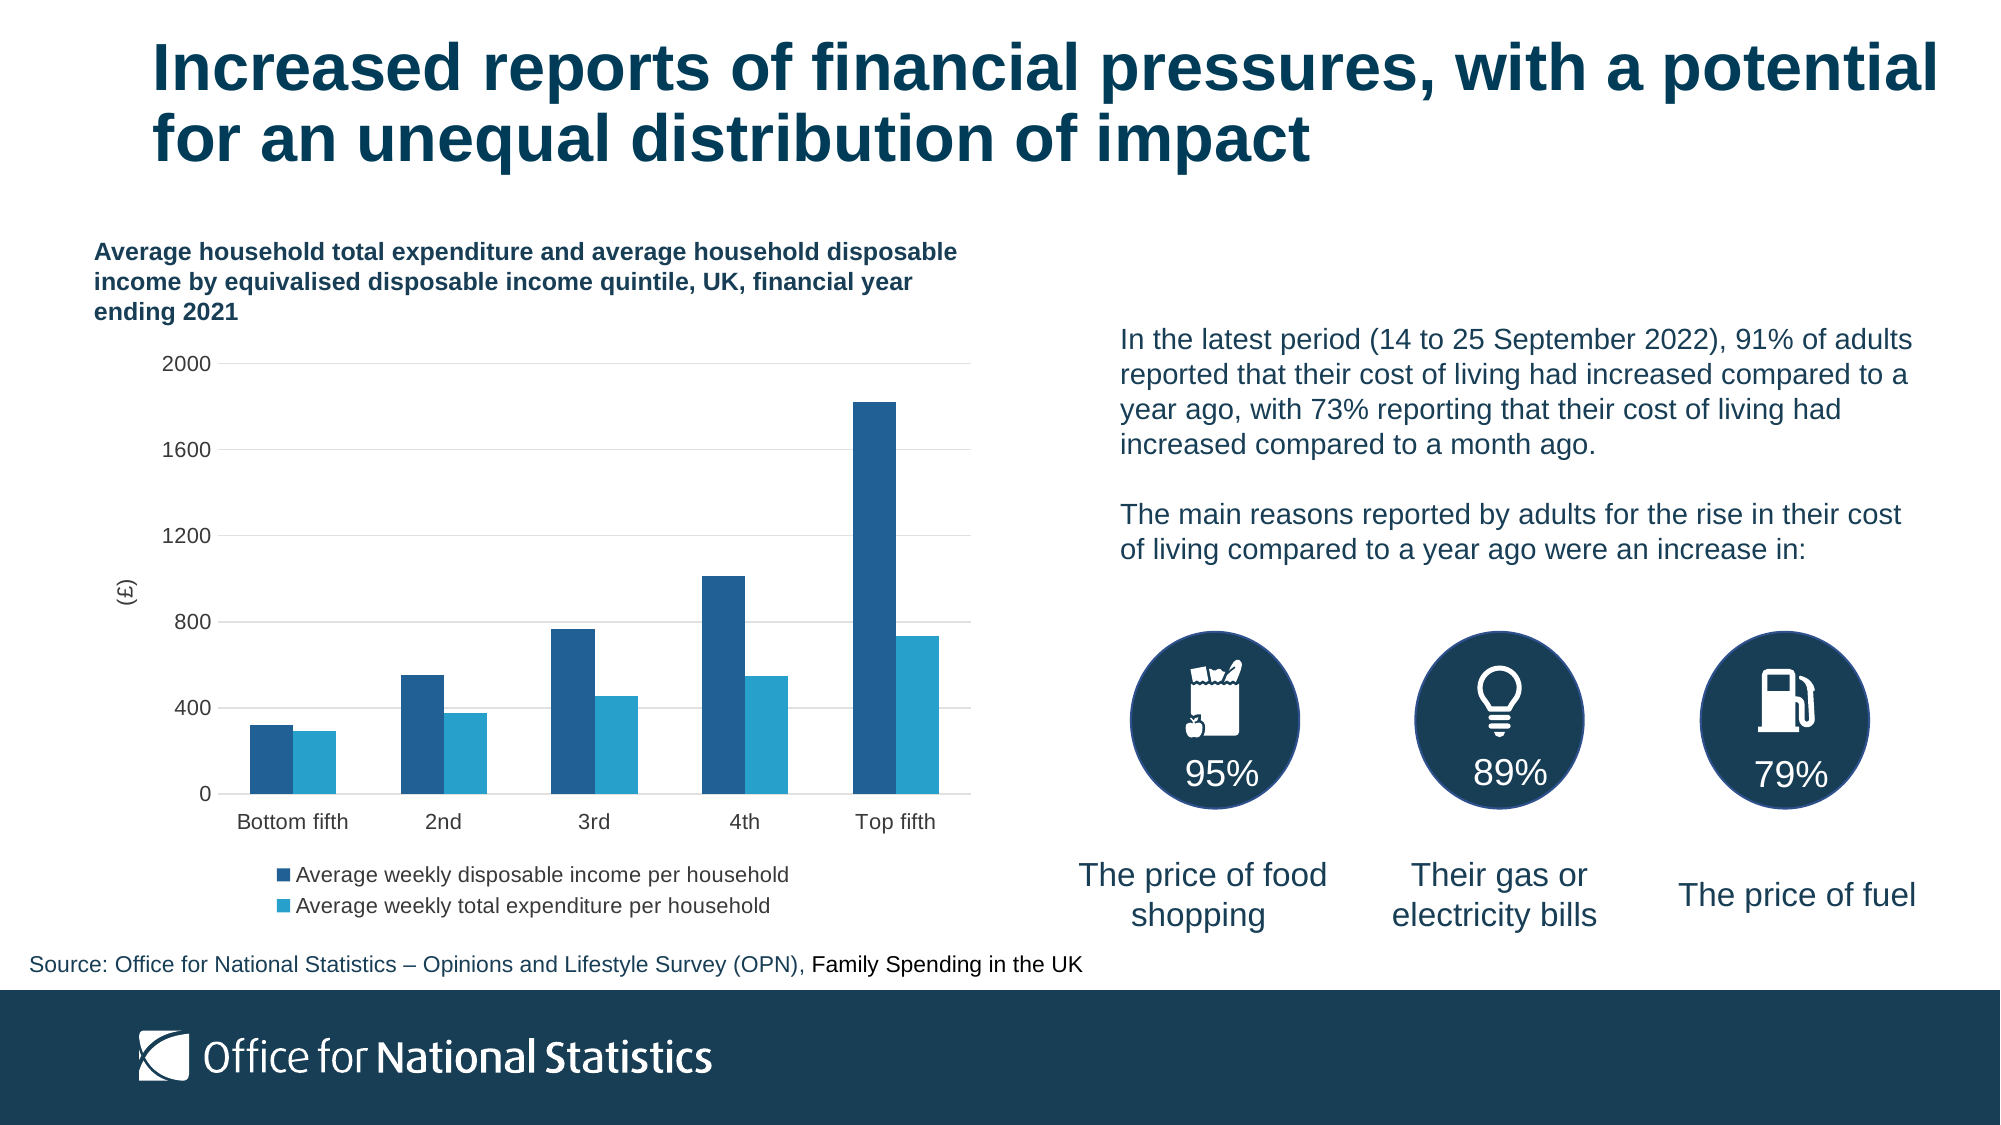

# Increased reports of financial pressures, with a potential for an unequal distribution of impact
Average household total expenditure and average household disposable income by equivalised disposable income quintile, UK, financial year ending 2021
In the latest period (14 to 25 September 2022), 91% of adults reported that their cost of living had increased compared to a year ago, with 73% reporting that their cost of living had increased compared to a month ago.
The main reasons reported by adults for the rise in their cost of living compared to a year ago were an increase in:
### Chart
| Category | Average weekly disposable income per household | Average weekly total expenditure per household |
|---|---|---|
| Bottom fifth | 319.9 | 295.1 |
| 2nd | 550.48 | 375.1 |
| 3rd | 768.13 | 457.2 |
| 4th | 1011.4 | 548.0 |
| Top fifth | 1818.62 | 732.4 |
95%
89%
79%
The price of food shopping
Their gas or electricity bills
The price of fuel
Source: Office for National Statistics – Opinions and Lifestyle Survey (OPN), Family Spending in the UK